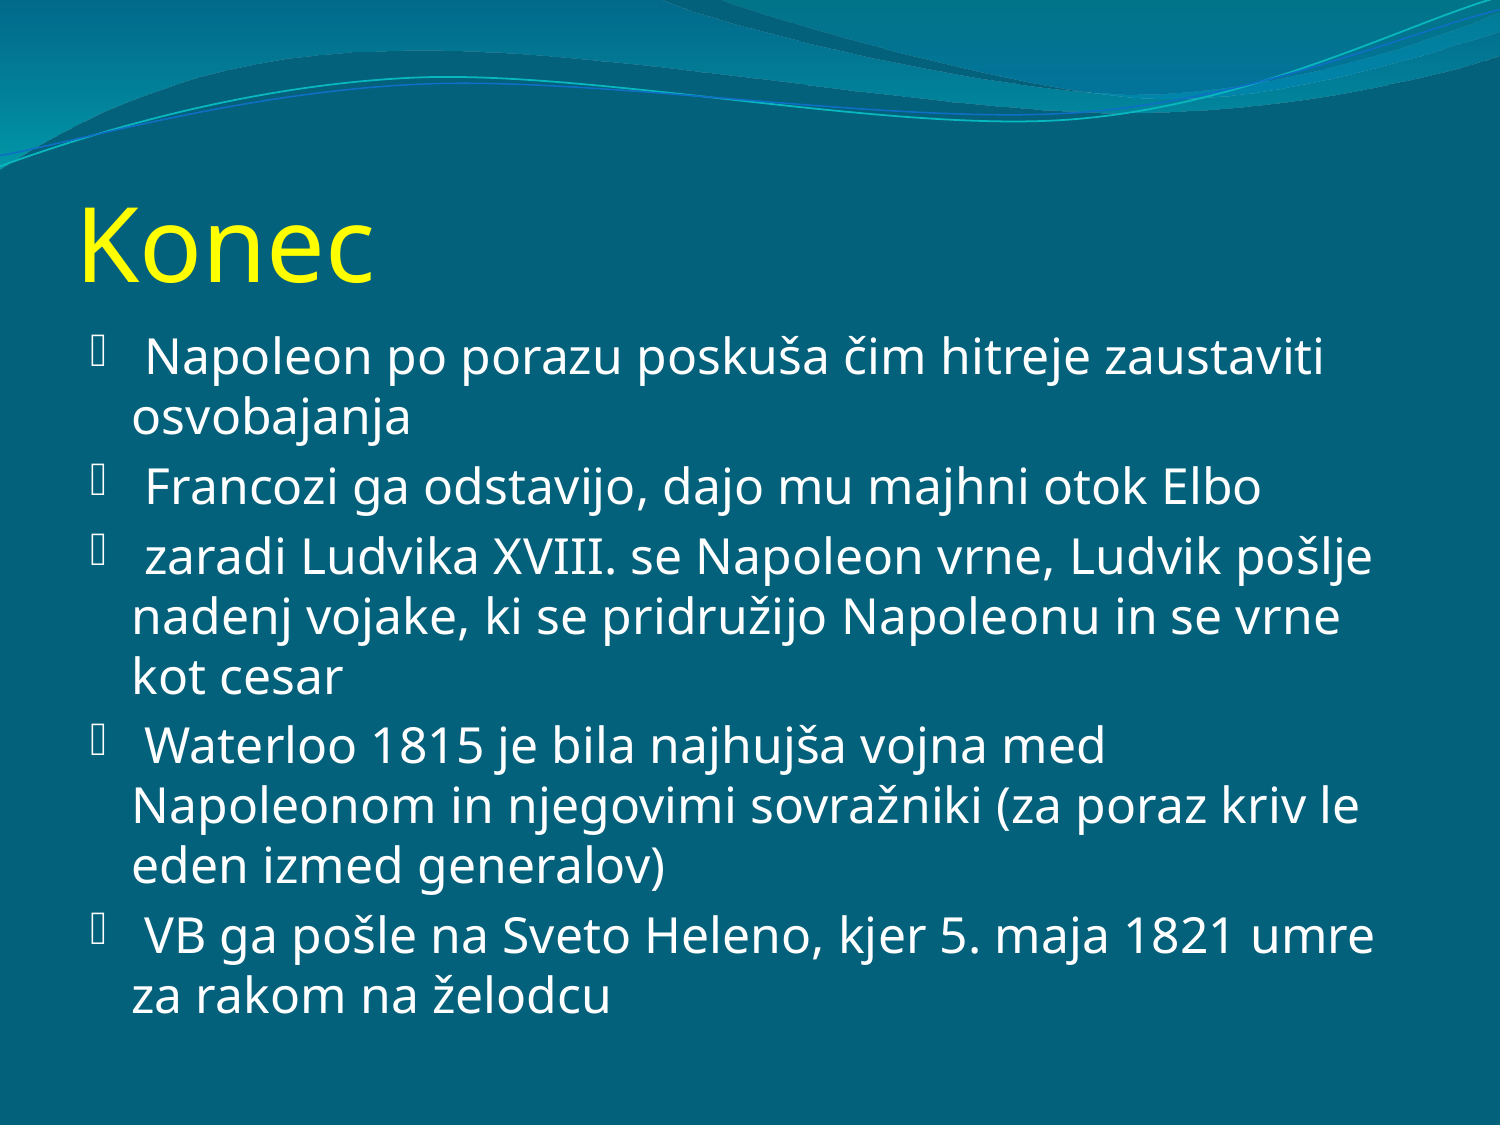

# Konec
 Napoleon po porazu poskuša čim hitreje zaustaviti osvobajanja
 Francozi ga odstavijo, dajo mu majhni otok Elbo
 zaradi Ludvika XVIII. se Napoleon vrne, Ludvik pošlje nadenj vojake, ki se pridružijo Napoleonu in se vrne kot cesar
 Waterloo 1815 je bila najhujša vojna med Napoleonom in njegovimi sovražniki (za poraz kriv le eden izmed generalov)
 VB ga pošle na Sveto Heleno, kjer 5. maja 1821 umre za rakom na želodcu